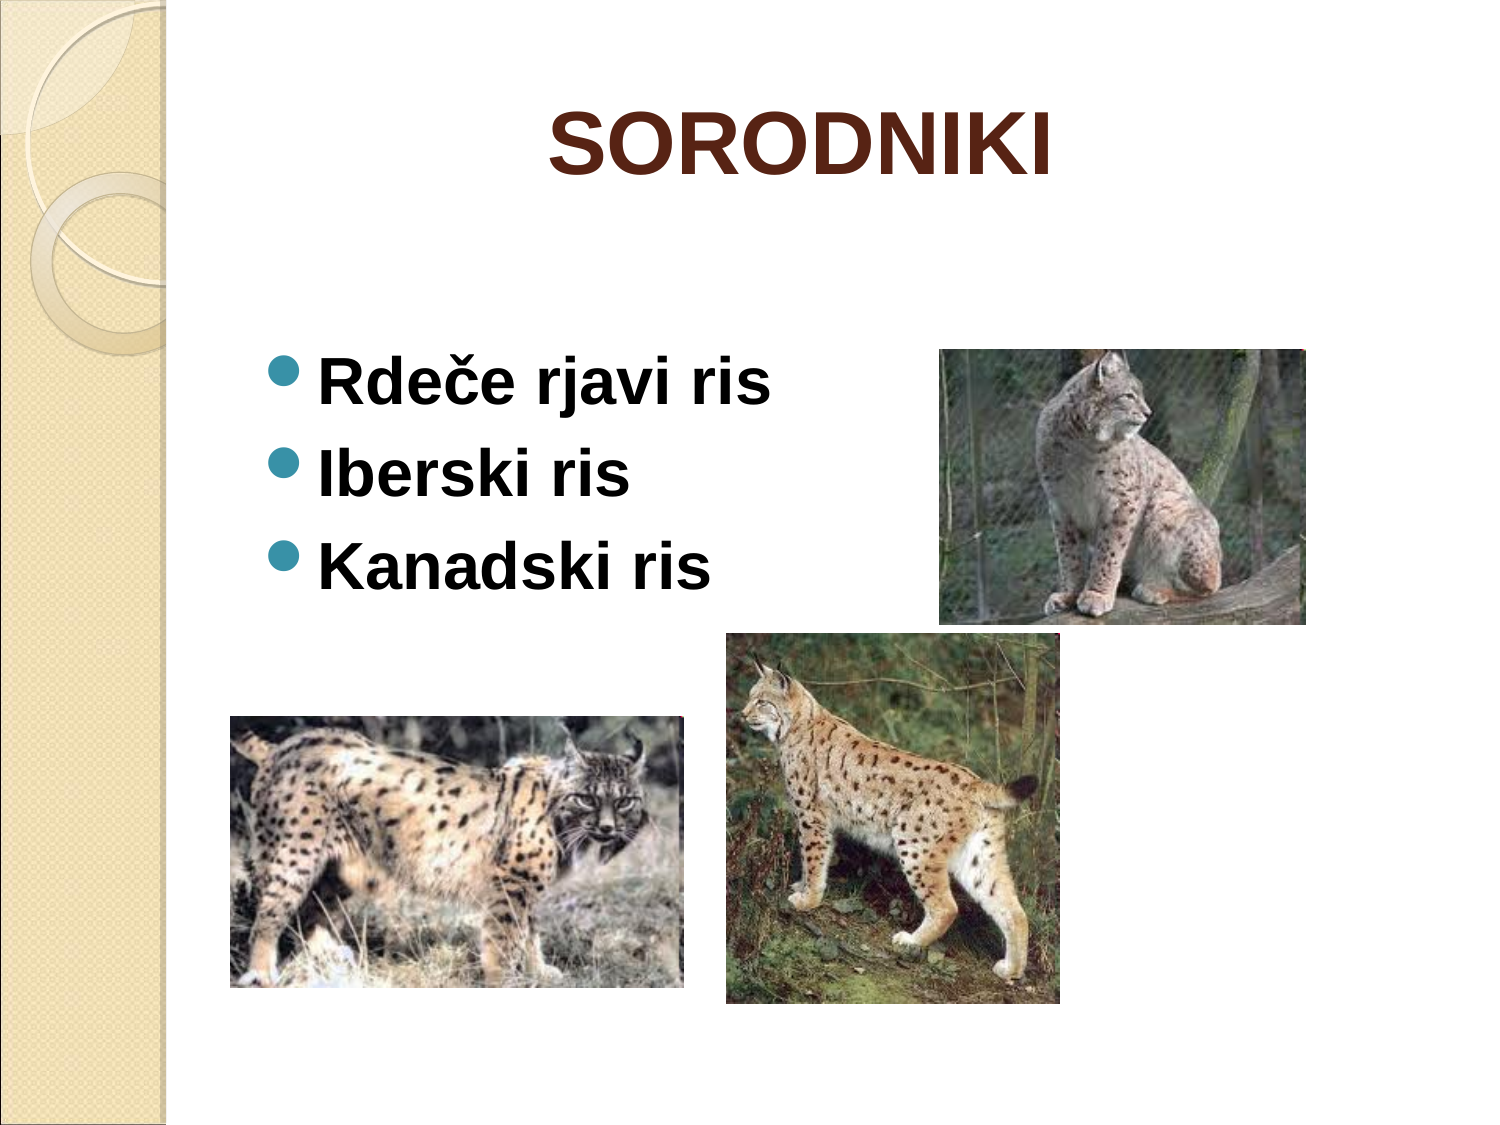

# SORODNIKI
Rdeče rjavi ris
Iberski ris
Kanadski ris